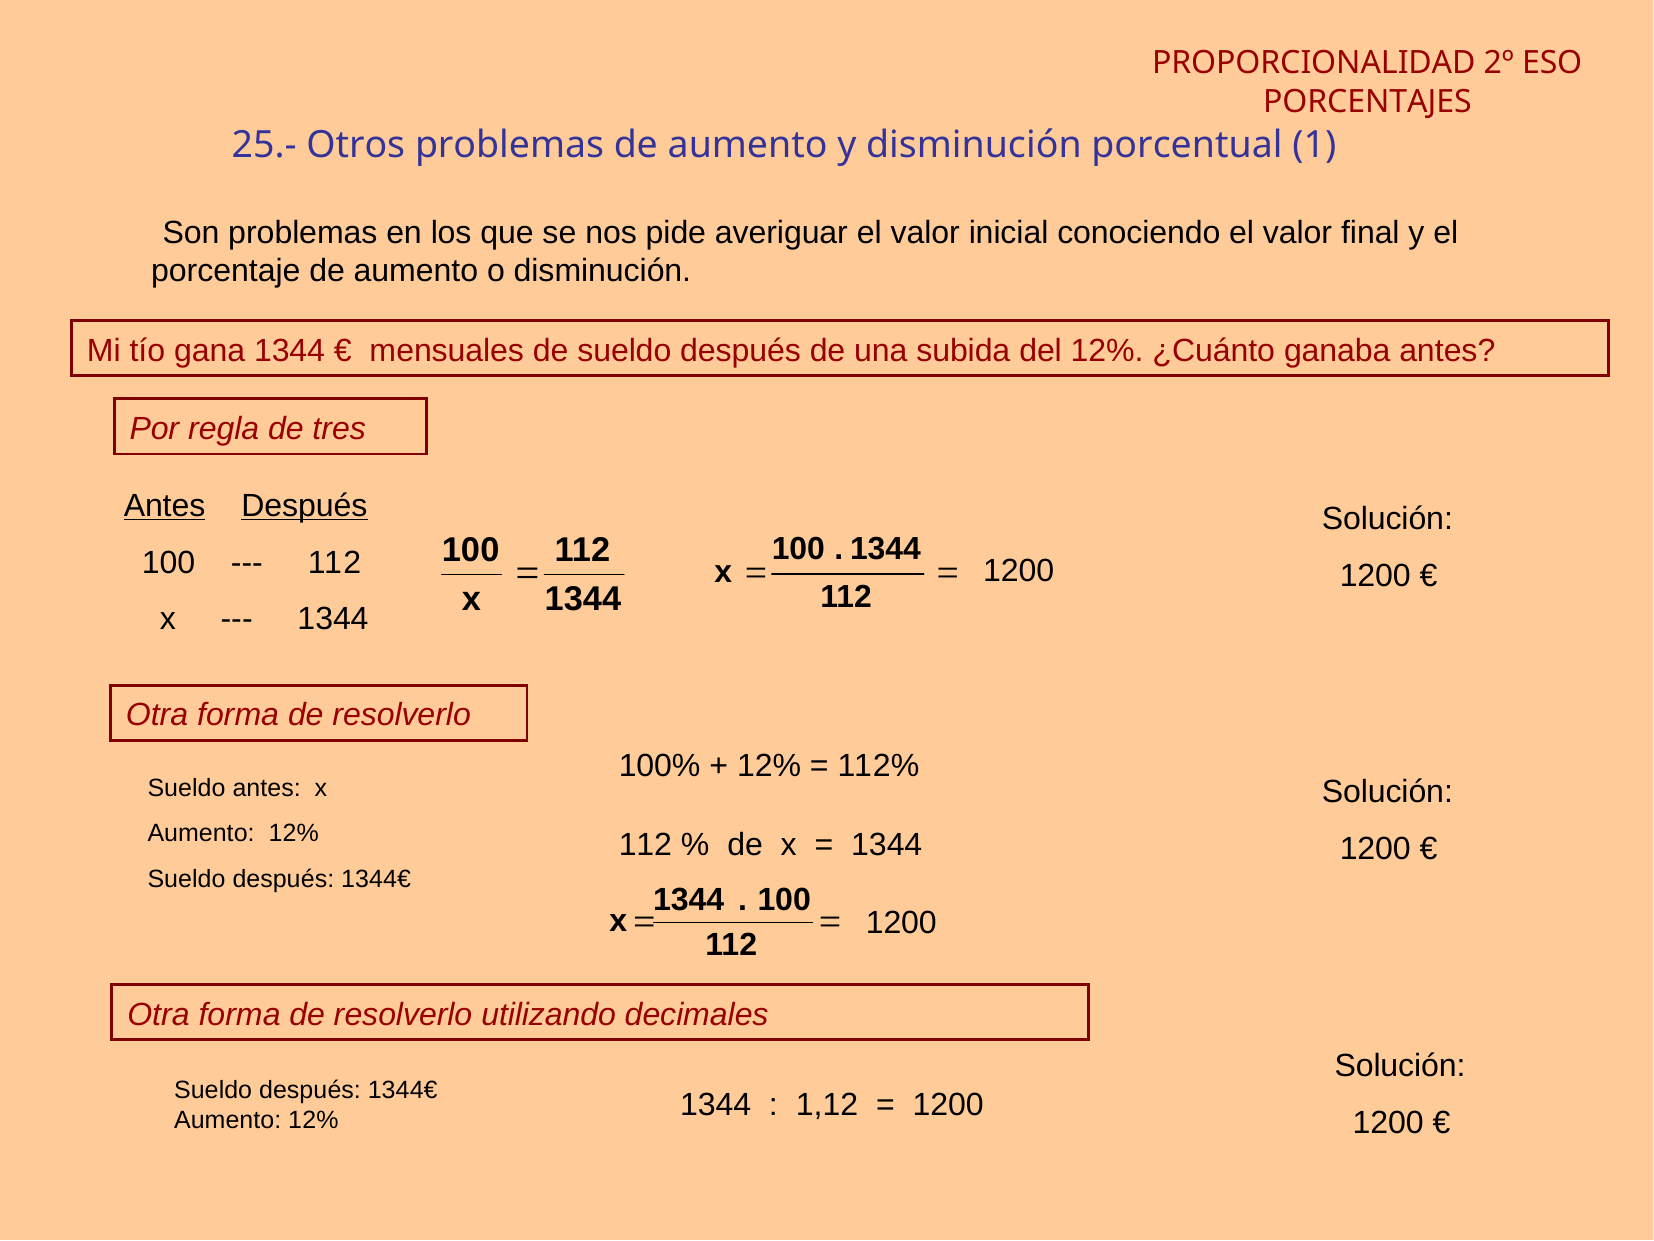

PROPORCIONALIDAD 2º ESO
PORCENTAJES
25.- Otros problemas de aumento y disminución porcentual (1)
Son problemas en los que se nos pide averiguar el valor inicial conociendo el valor final y el porcentaje de aumento o disminución.
Mi tío gana 1344 € mensuales de sueldo después de una subida del 12%. ¿Cuánto ganaba antes?
Por regla de tres
Antes Después
 100 --- 112
 x --- 1344
Solución:
 1200 €
1200
Otra forma de resolverlo
100% + 12% = 112%
Sueldo antes: x
Aumento: 12%
Sueldo después: 1344€
Solución:
 1200 €
112 % de x = 1344
1200
Otra forma de resolverlo utilizando decimales
Solución:
 1200 €
Sueldo después: 1344€
Aumento: 12%
1344 : 1,12 = 1200